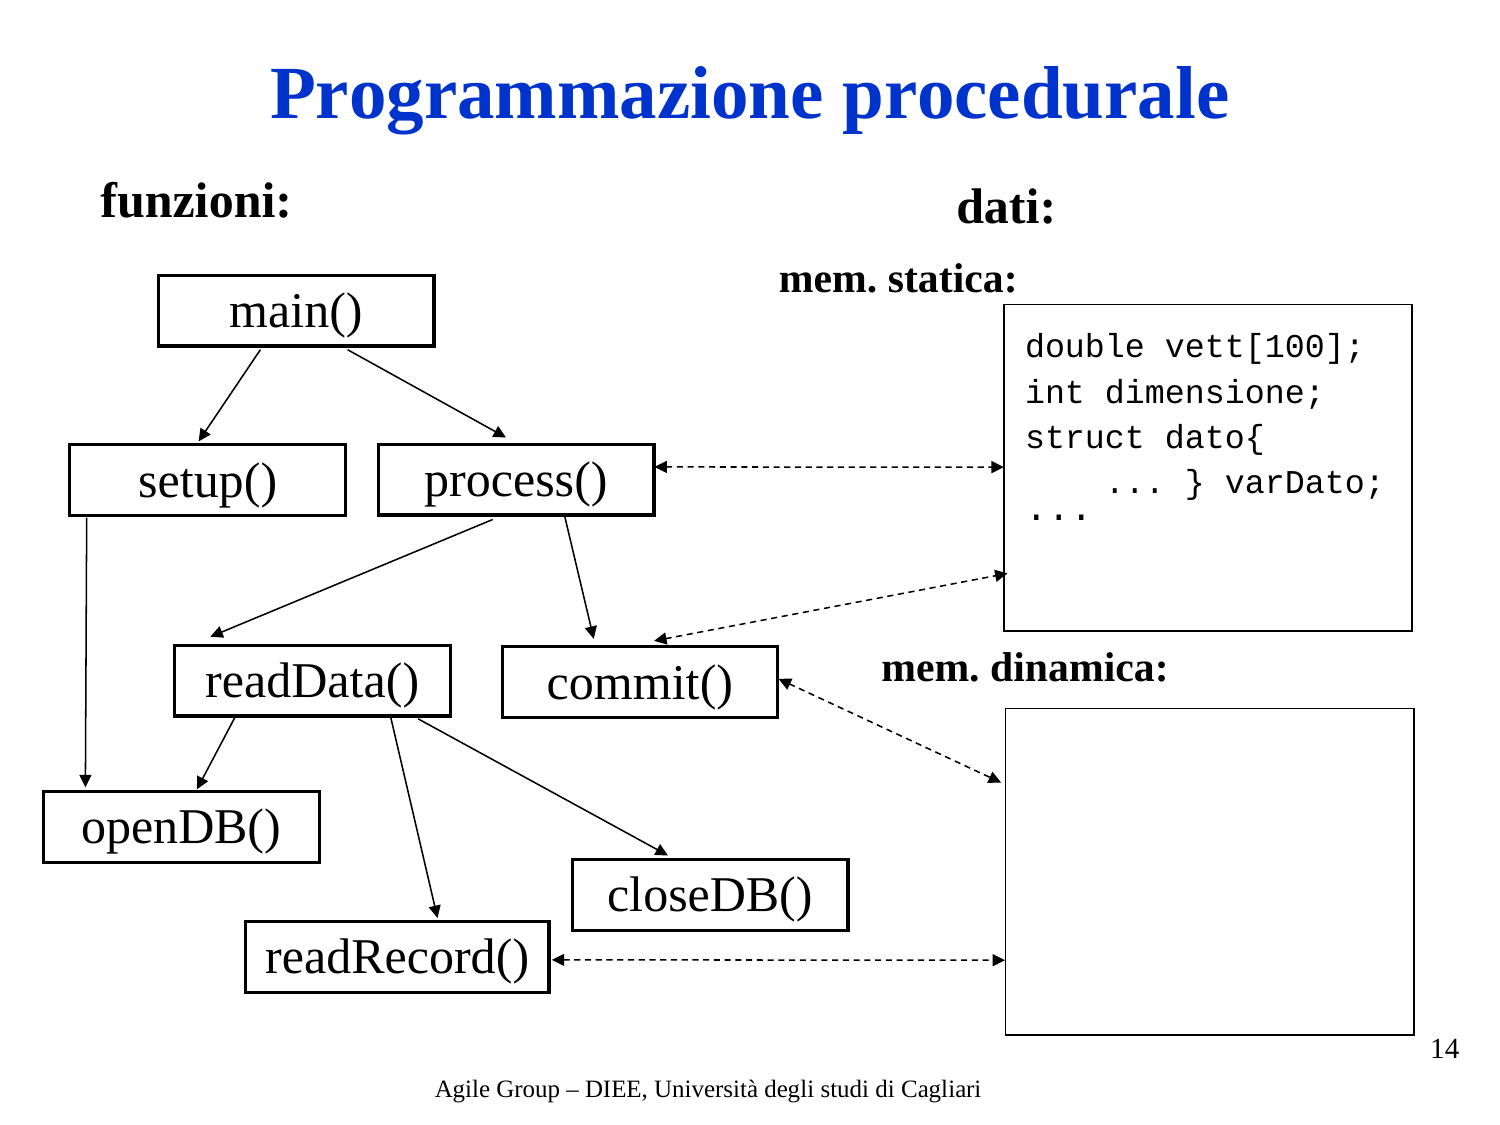

# Programmazione procedurale
funzioni:
dati:
mem. statica:
main()
double vett[100];
int dimensione;
struct dato{
 ... } varDato;
...
process()
setup()
mem. dinamica:
readData()
commit()
openDB()
closeDB()
readRecord()
14